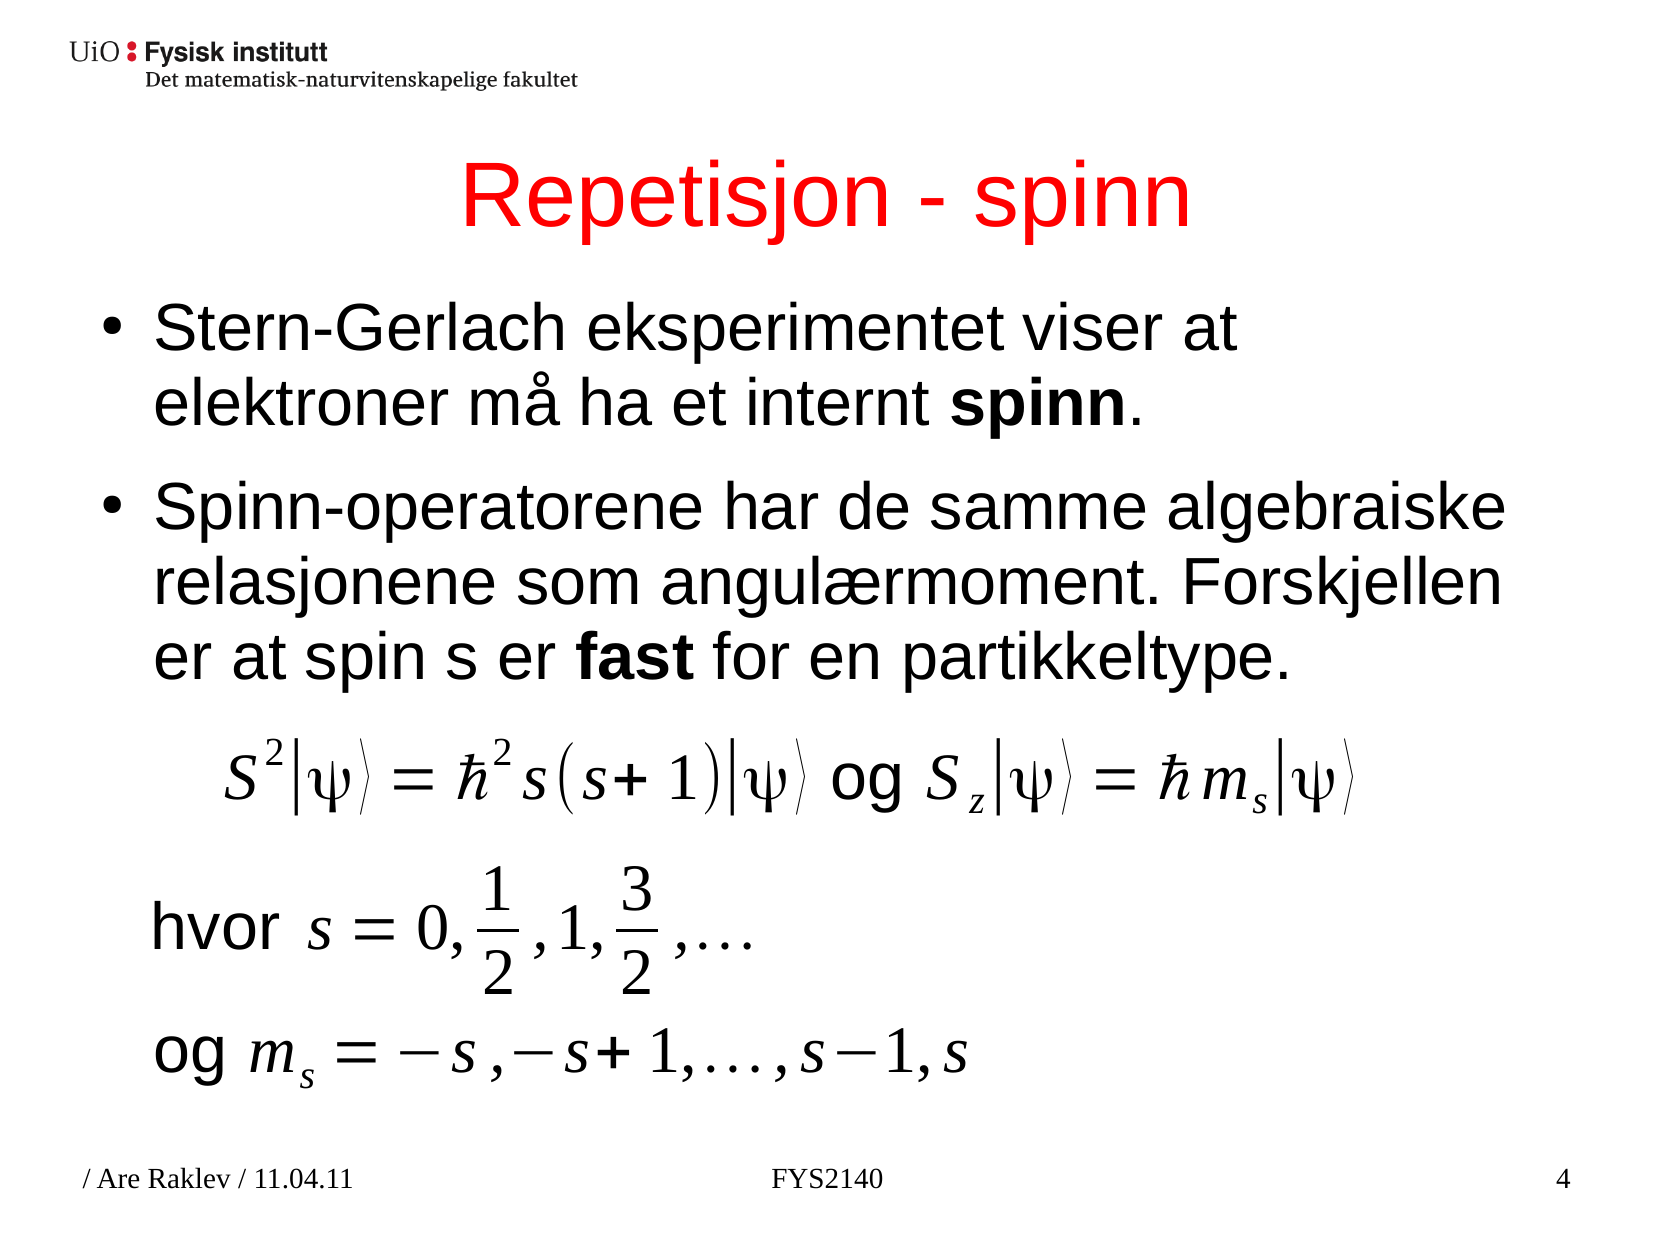

# Repetisjon - spinn
Stern-Gerlach eksperimentet viser at elektroner må ha et internt spinn.
Spinn-operatorene har de samme algebraiske relasjonene som angulærmoment. Forskjellen er at spin s er fast for en partikkeltype.
/ Are Raklev / 11.04.11
FYS2140
4